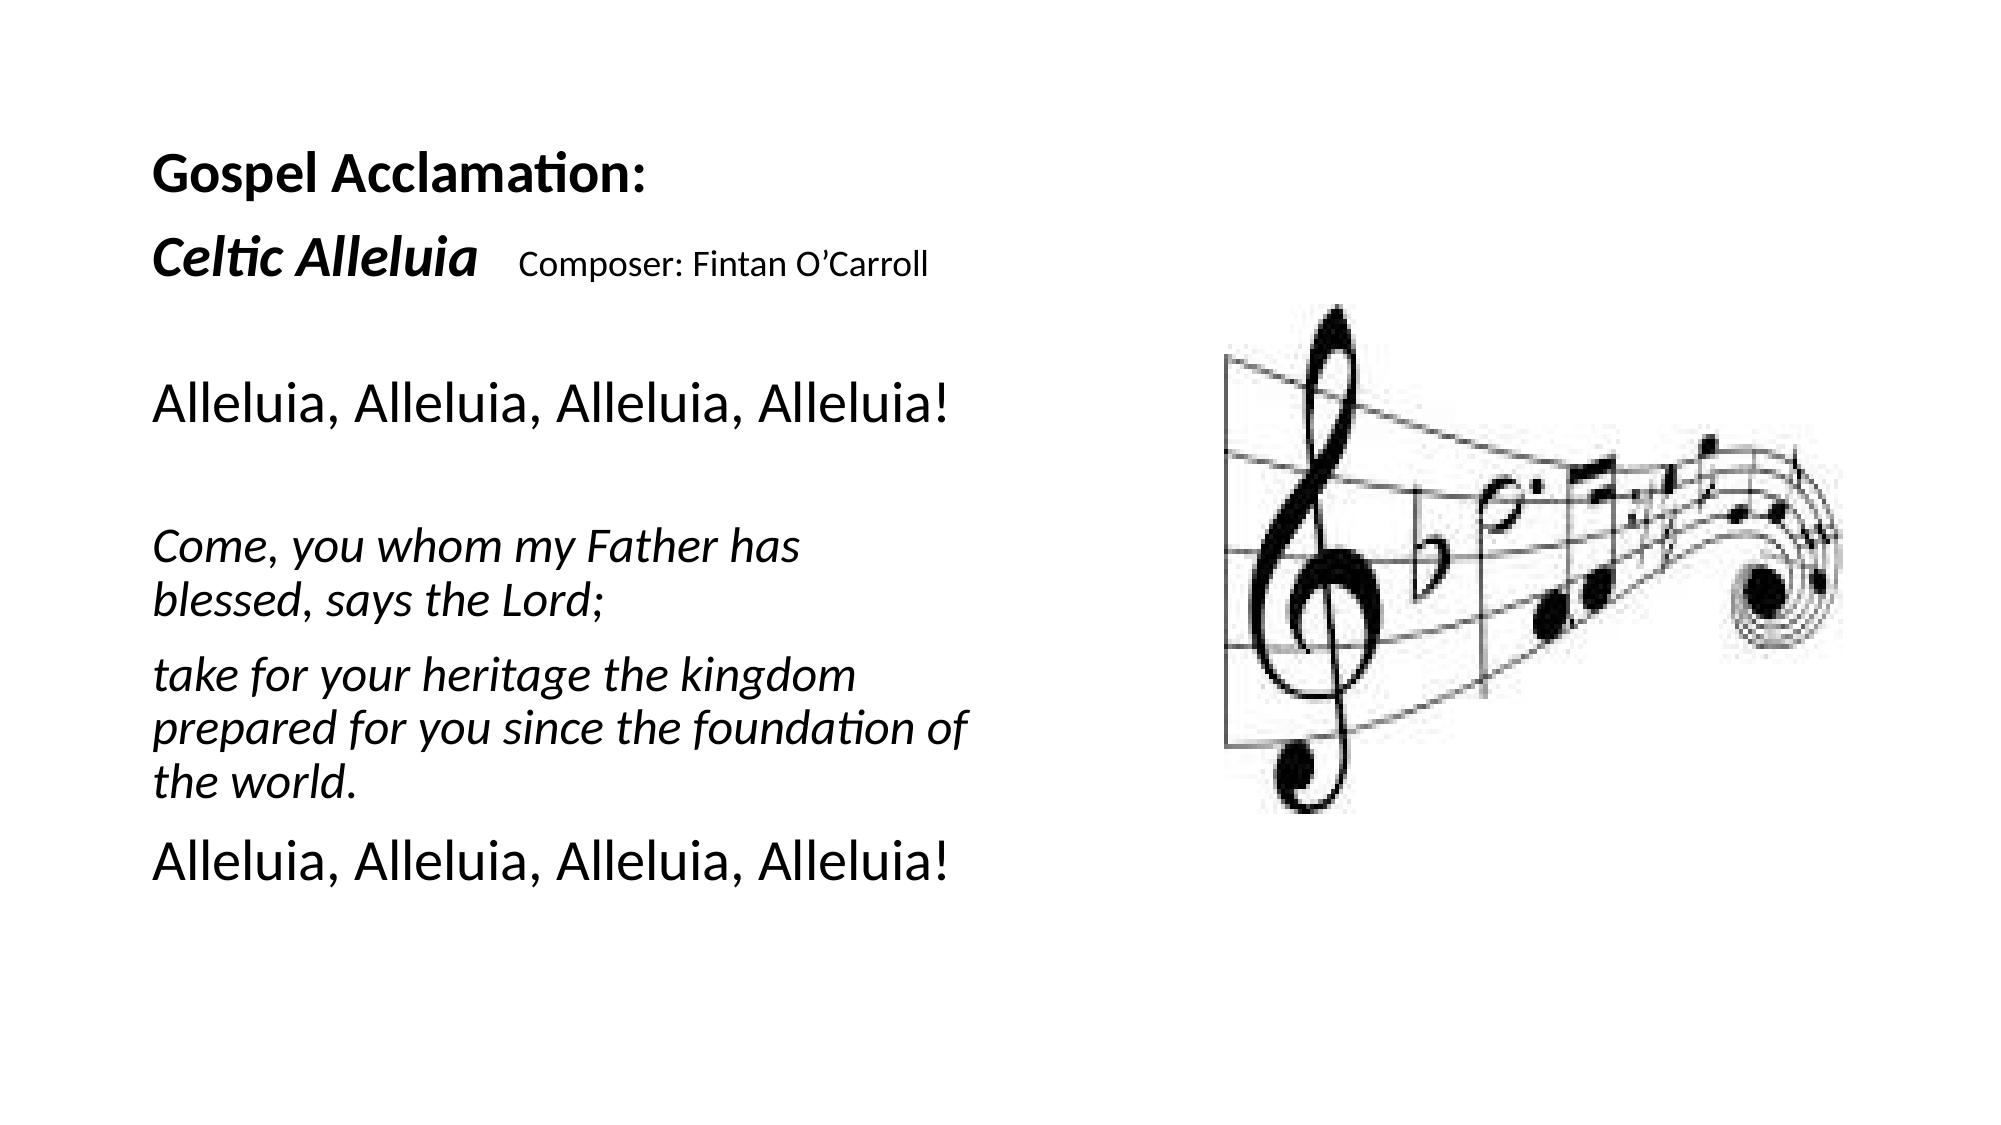

# Gospel Acclamation:
Celtic Alleluia Composer: Fintan O’Carroll
Alleluia, Alleluia, Alleluia, Alleluia!
Come, you whom my Father has blessed, says the Lord;
take for your heritage the kingdom prepared for you since the foundation of the world.
Alleluia, Alleluia, Alleluia, Alleluia!